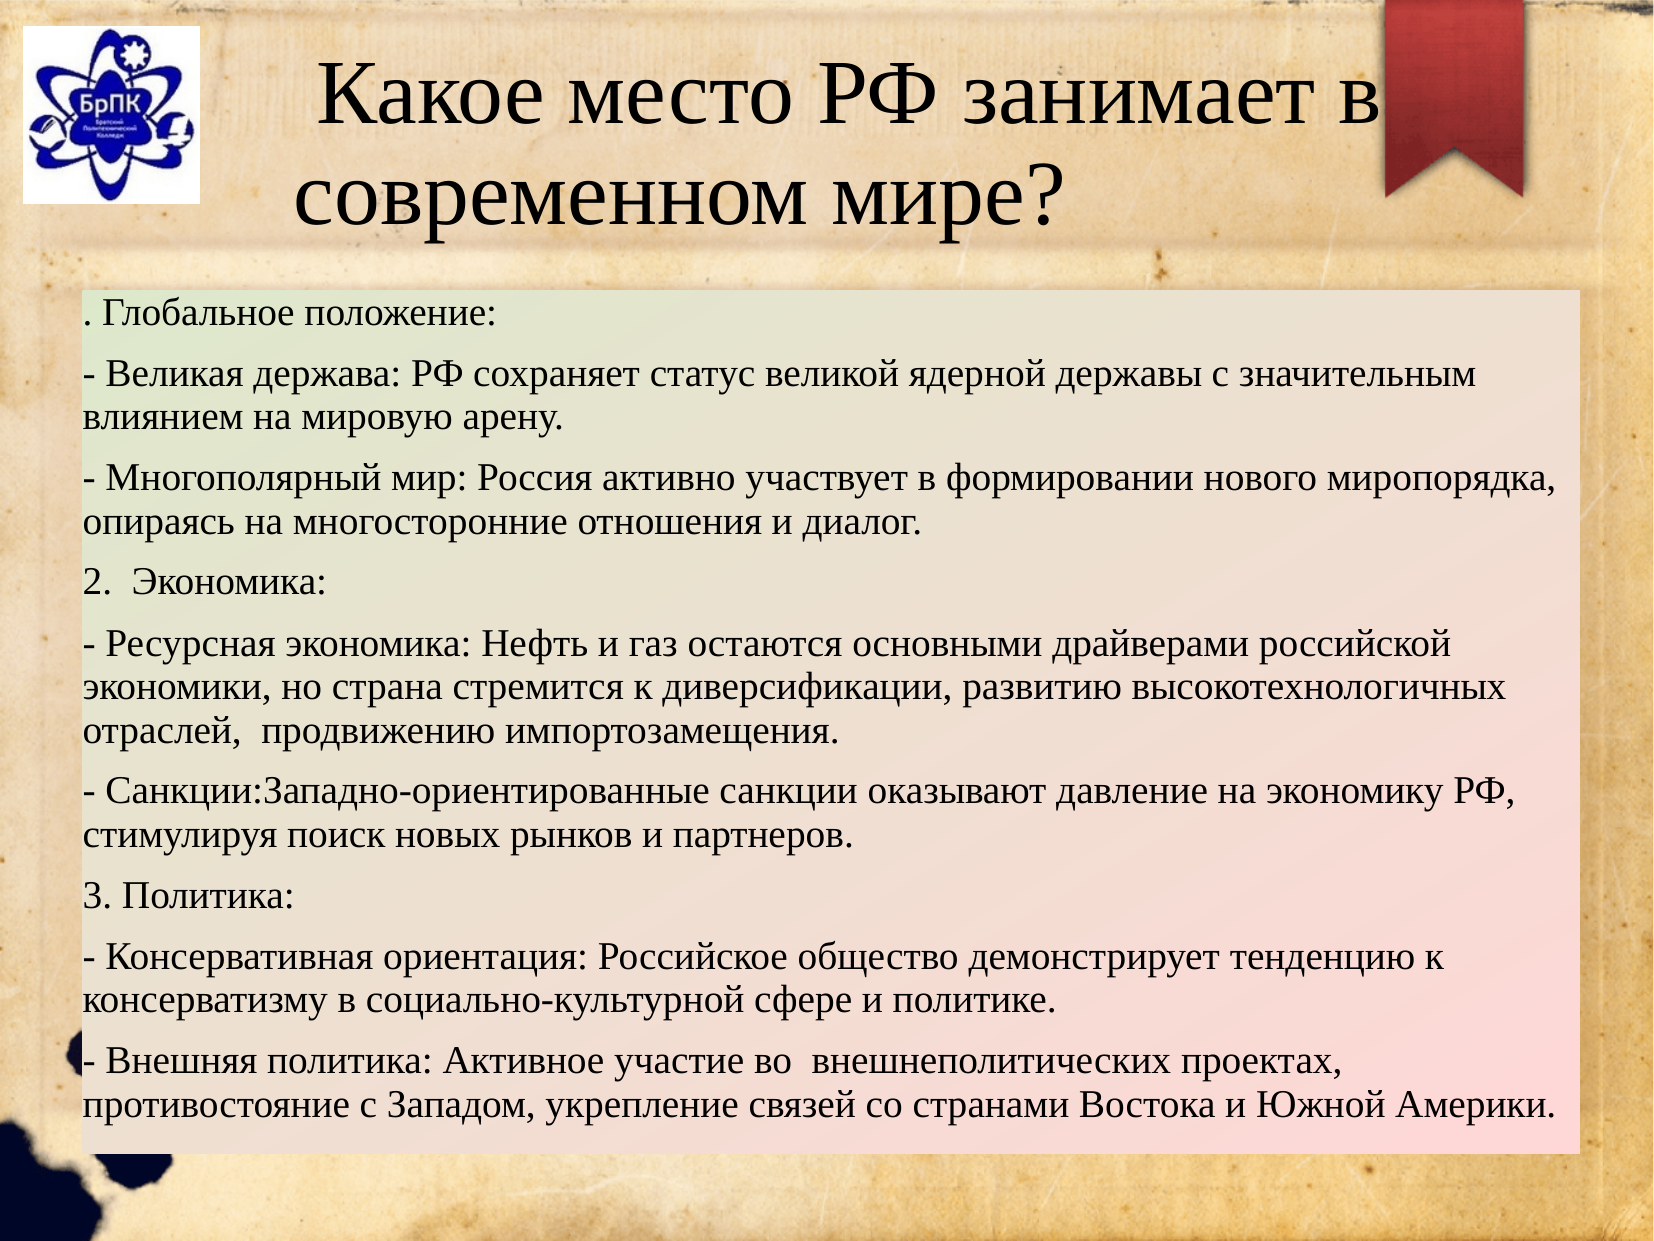

# Какое место РФ занимает в современном мире?
. Глобальное положение:
- Великая держава: РФ сохраняет статус великой ядерной державы с значительным влиянием на мировую арену.
- Многополярный мир: Россия активно участвует в формировании нового миропорядка, опираясь на многосторонние отношения и диалог.
2. Экономика:
- Ресурсная экономика: Нефть и газ остаются основными драйверами российской экономики, но страна стремится к диверсификации, развитию высокотехнологичных отраслей, продвижению импортозамещения.
- Санкции:Западно-ориентированные санкции оказывают давление на экономику РФ, стимулируя поиск новых рынков и партнеров.
3. Политика:
- Консервативная ориентация: Российское общество демонстрирует тенденцию к консерватизму в социально-культурной сфере и политике.
- Внешняя политика: Активное участие во внешнеполитических проектах, противостояние с Западом, укрепление связей со странами Востока и Южной Америки.